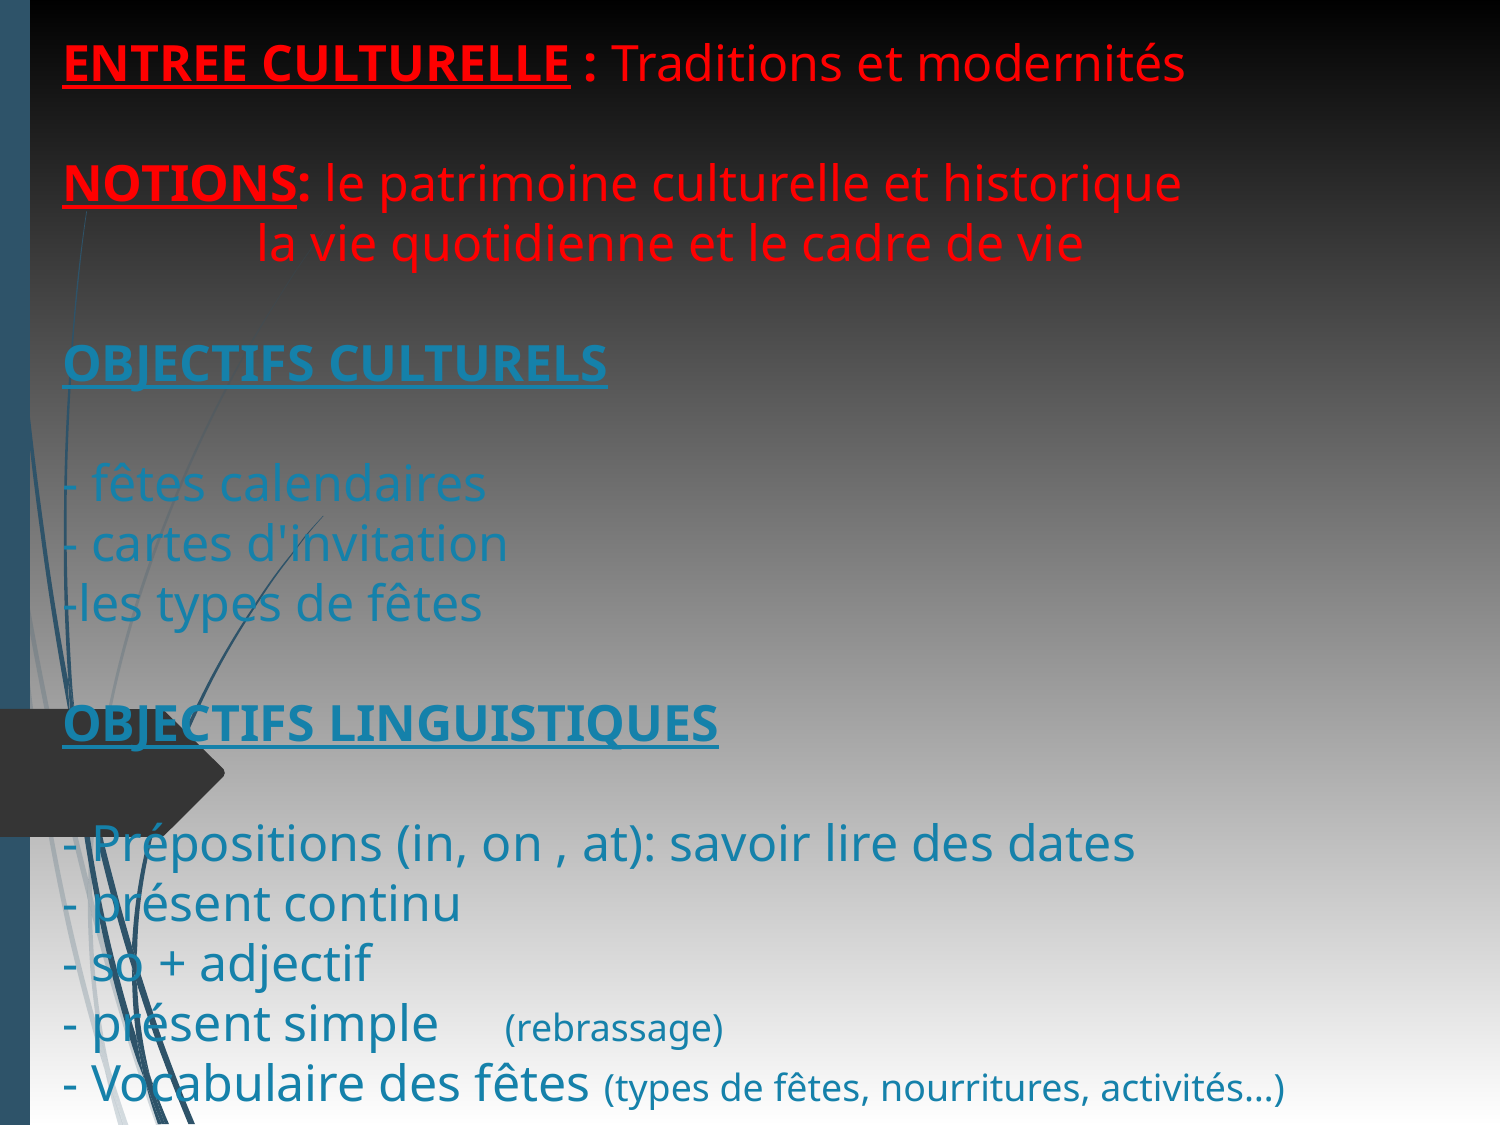

# ENTREE CULTURELLE : Traditions et modernités NOTIONS: le patrimoine culturelle et historique la vie quotidienne et le cadre de vie OBJECTIFS CULTURELS   - fêtes calendaires - cartes d'invitation -les types de fêtes OBJECTIFS LINGUISTIQUES   - Prépositions (in, on , at): savoir lire des dates - présent continu - so + adjectif - présent simple	(rebrassage) - Vocabulaire des fêtes (types de fêtes, nourritures, activités…)